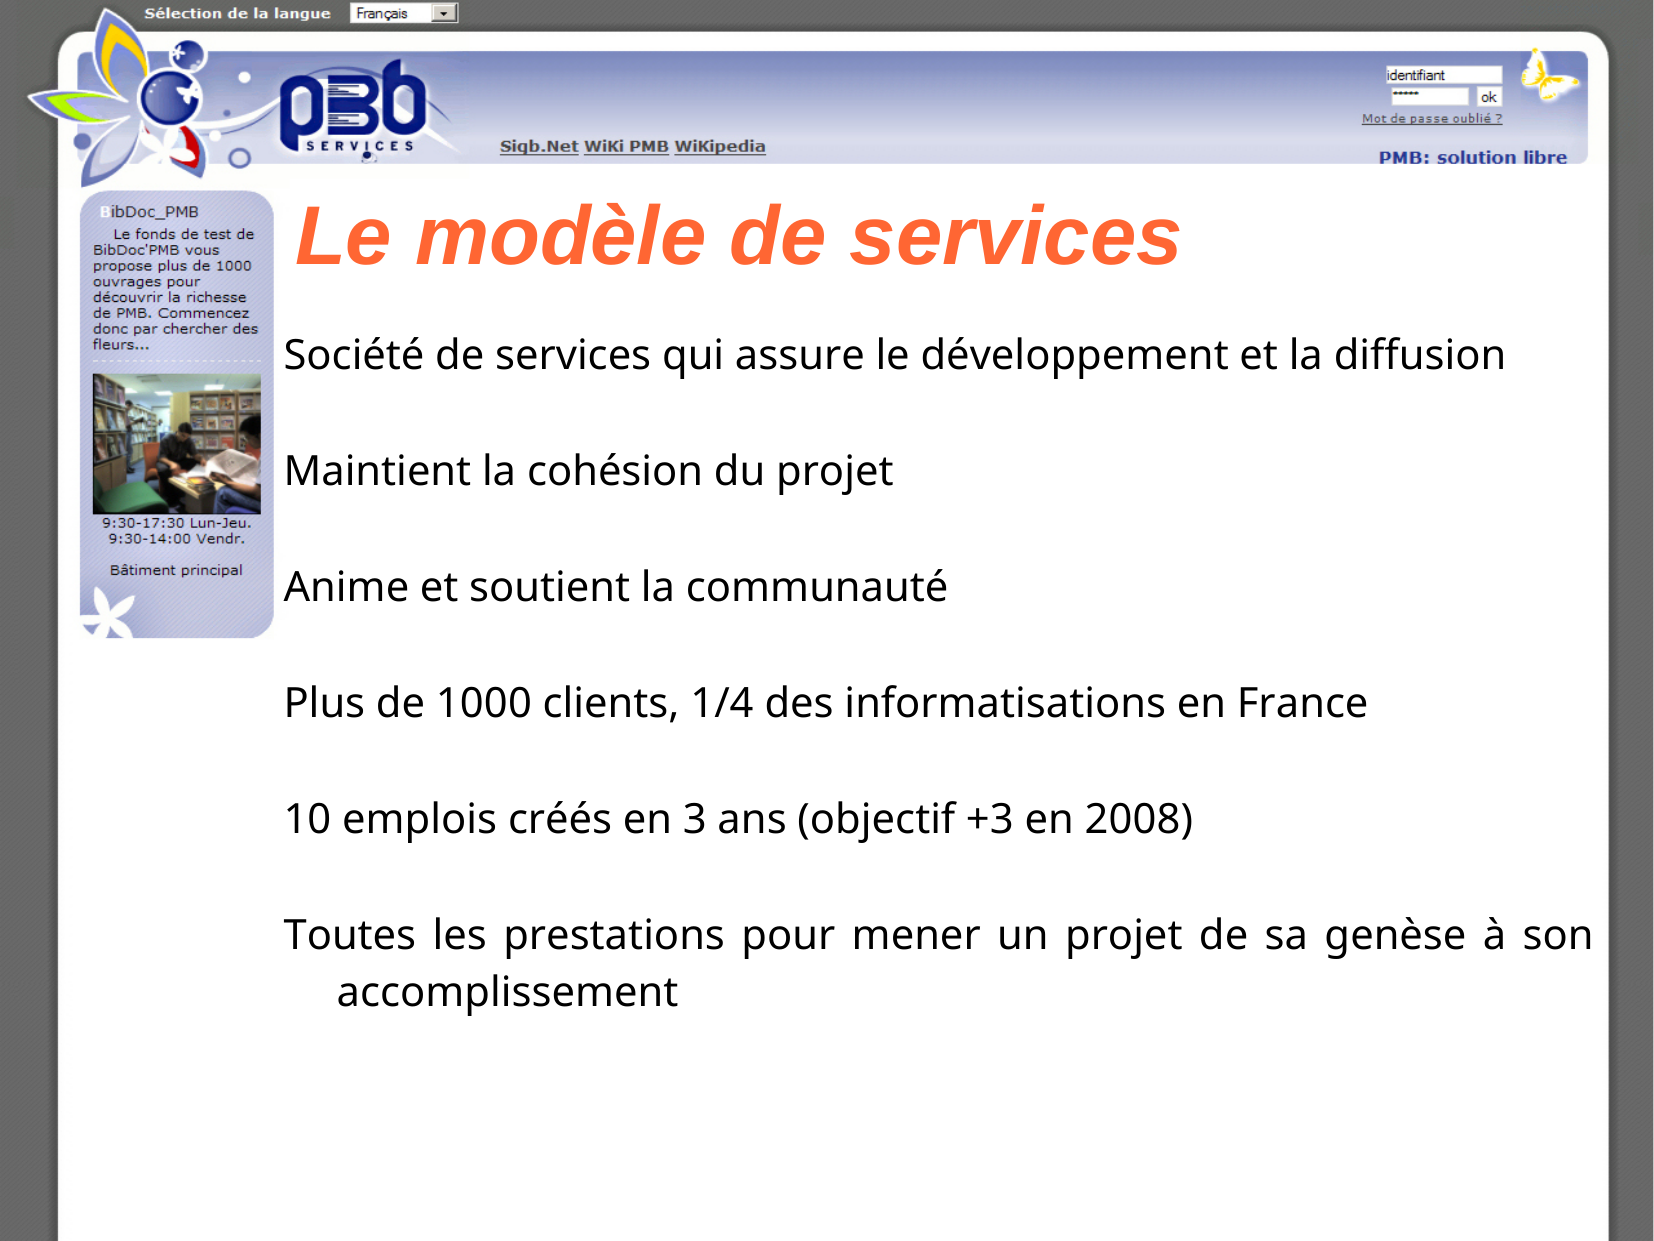

# Le modèle de services
Société de services qui assure le développement et la diffusion
Maintient la cohésion du projet
Anime et soutient la communauté
Plus de 1000 clients, 1/4 des informatisations en France
10 emplois créés en 3 ans (objectif +3 en 2008)
Toutes les prestations pour mener un projet de sa genèse à son accomplissement